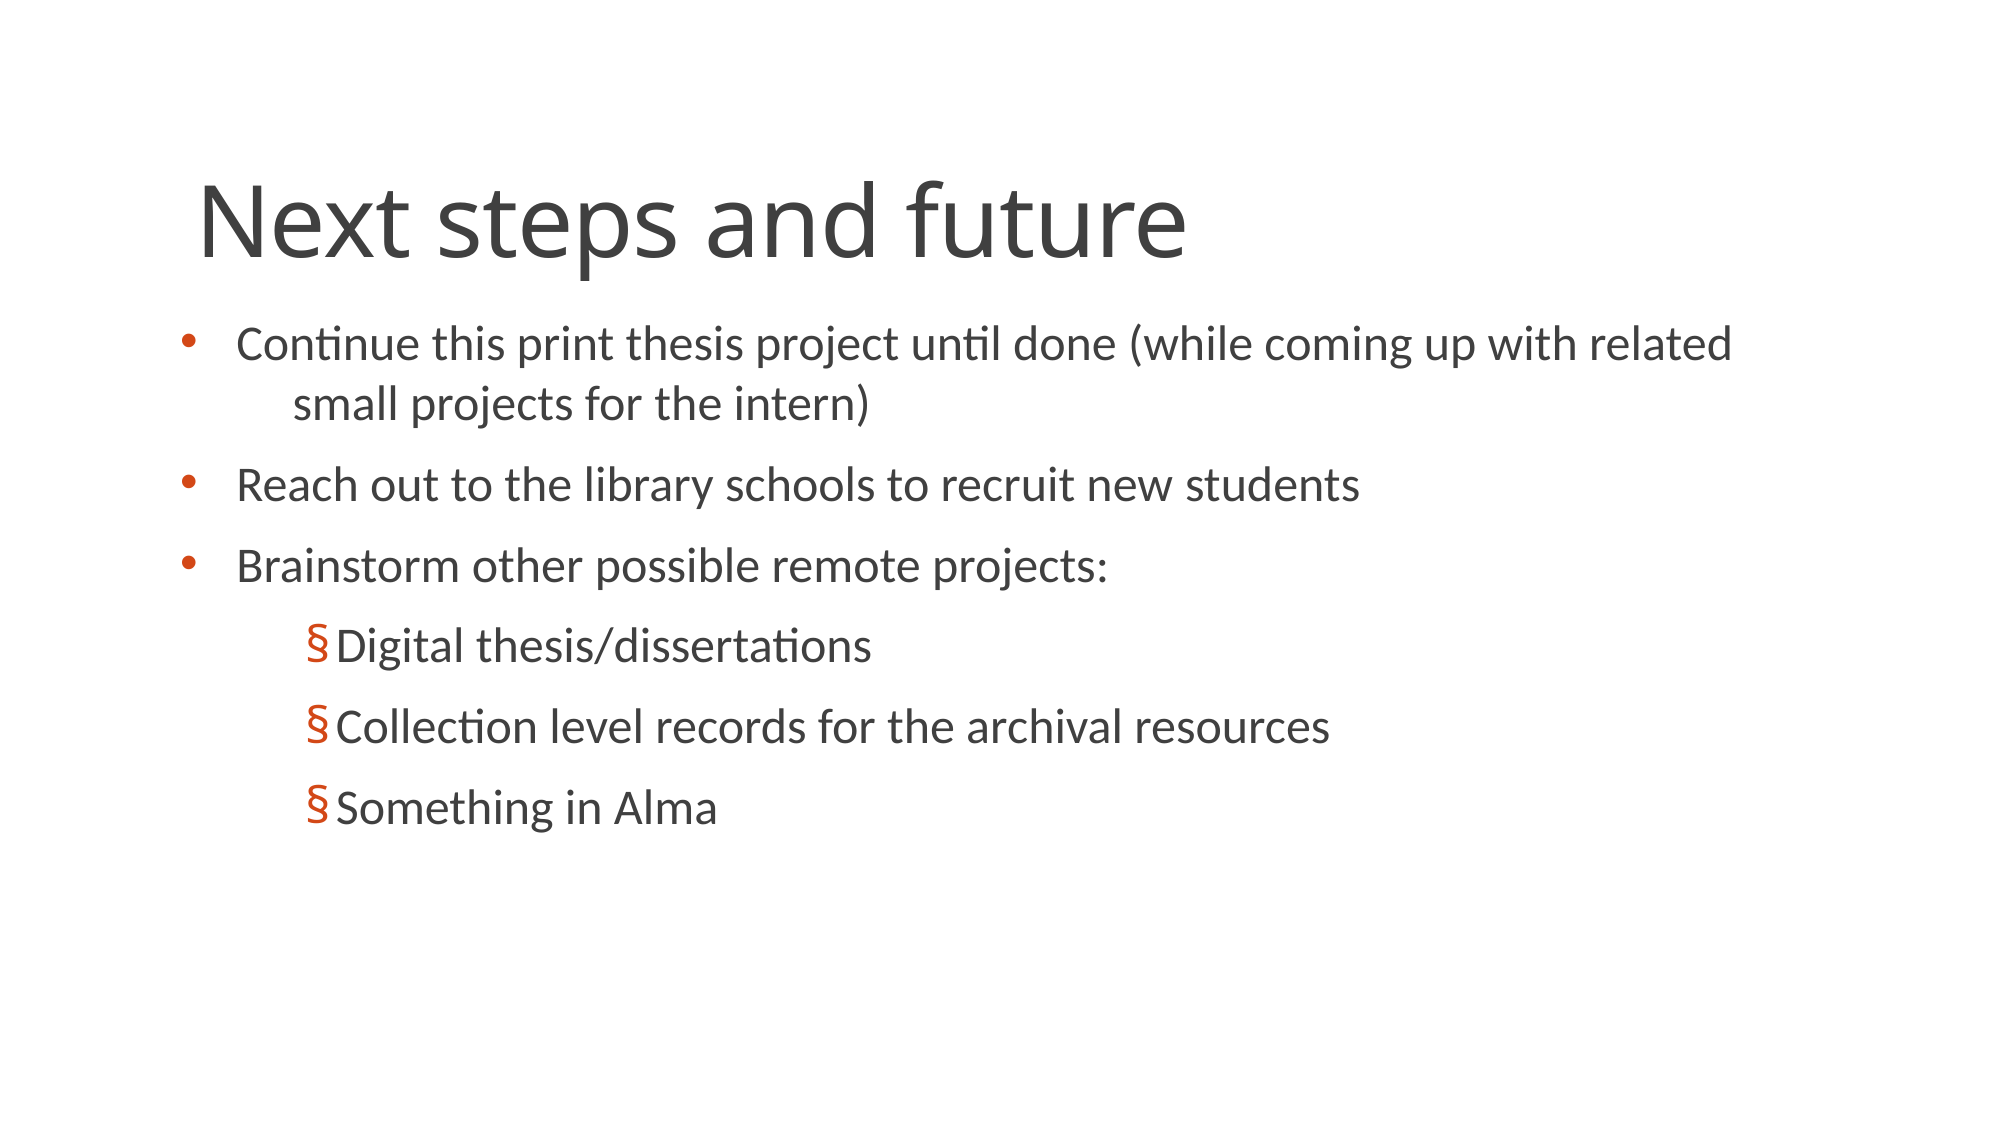

# Next steps and future
Continue this print thesis project until done (while coming up with related small projects for the intern)
Reach out to the library schools to recruit new students
Brainstorm other possible remote projects:
Digital thesis/dissertations
Collection level records for the archival resources
Something in Alma
2023 ALA Core Technical Services Workflow Efficiency Interest Group